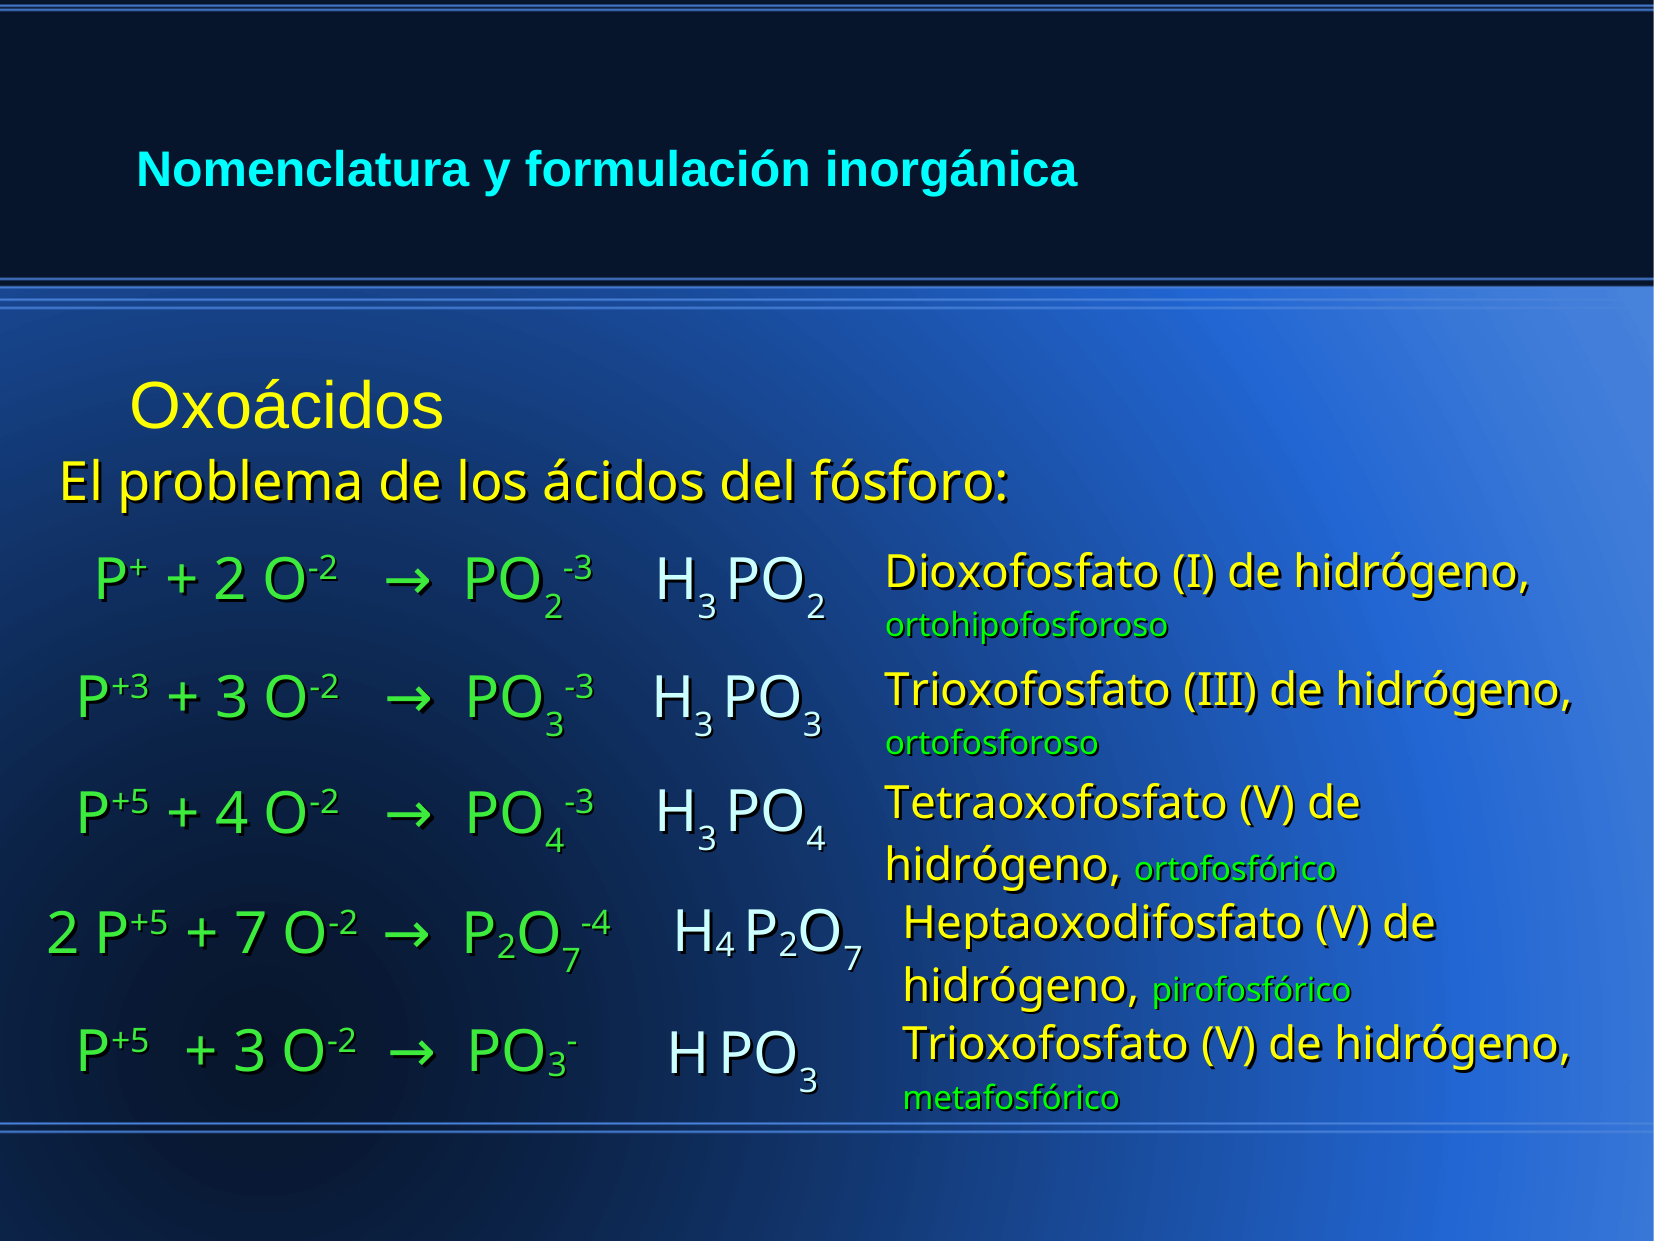

Nomenclatura y formulación inorgánica
# Oxoácidos
El problema de los ácidos del fósforo:
P+ + 2 O-2 → PO2-3
H3 PO2
Dioxofosfato (I) de hidrógeno, ortohipofosforoso
H3 PO3
P+3 + 3 O-2 → PO3-3
Trioxofosfato (III) de hidrógeno, ortofosforoso
H3 PO4
Tetraoxofosfato (V) de hidrógeno, ortofosfórico
P+5 + 4 O-2 → PO4-3
H4 P2O7
Heptaoxodifosfato (V) de hidrógeno, pirofosfórico
2 P+5 + 7 O-2 → P2O7-4
P+5 + 3 O-2 → PO3-
H PO3
Trioxofosfato (V) de hidrógeno, metafosfórico